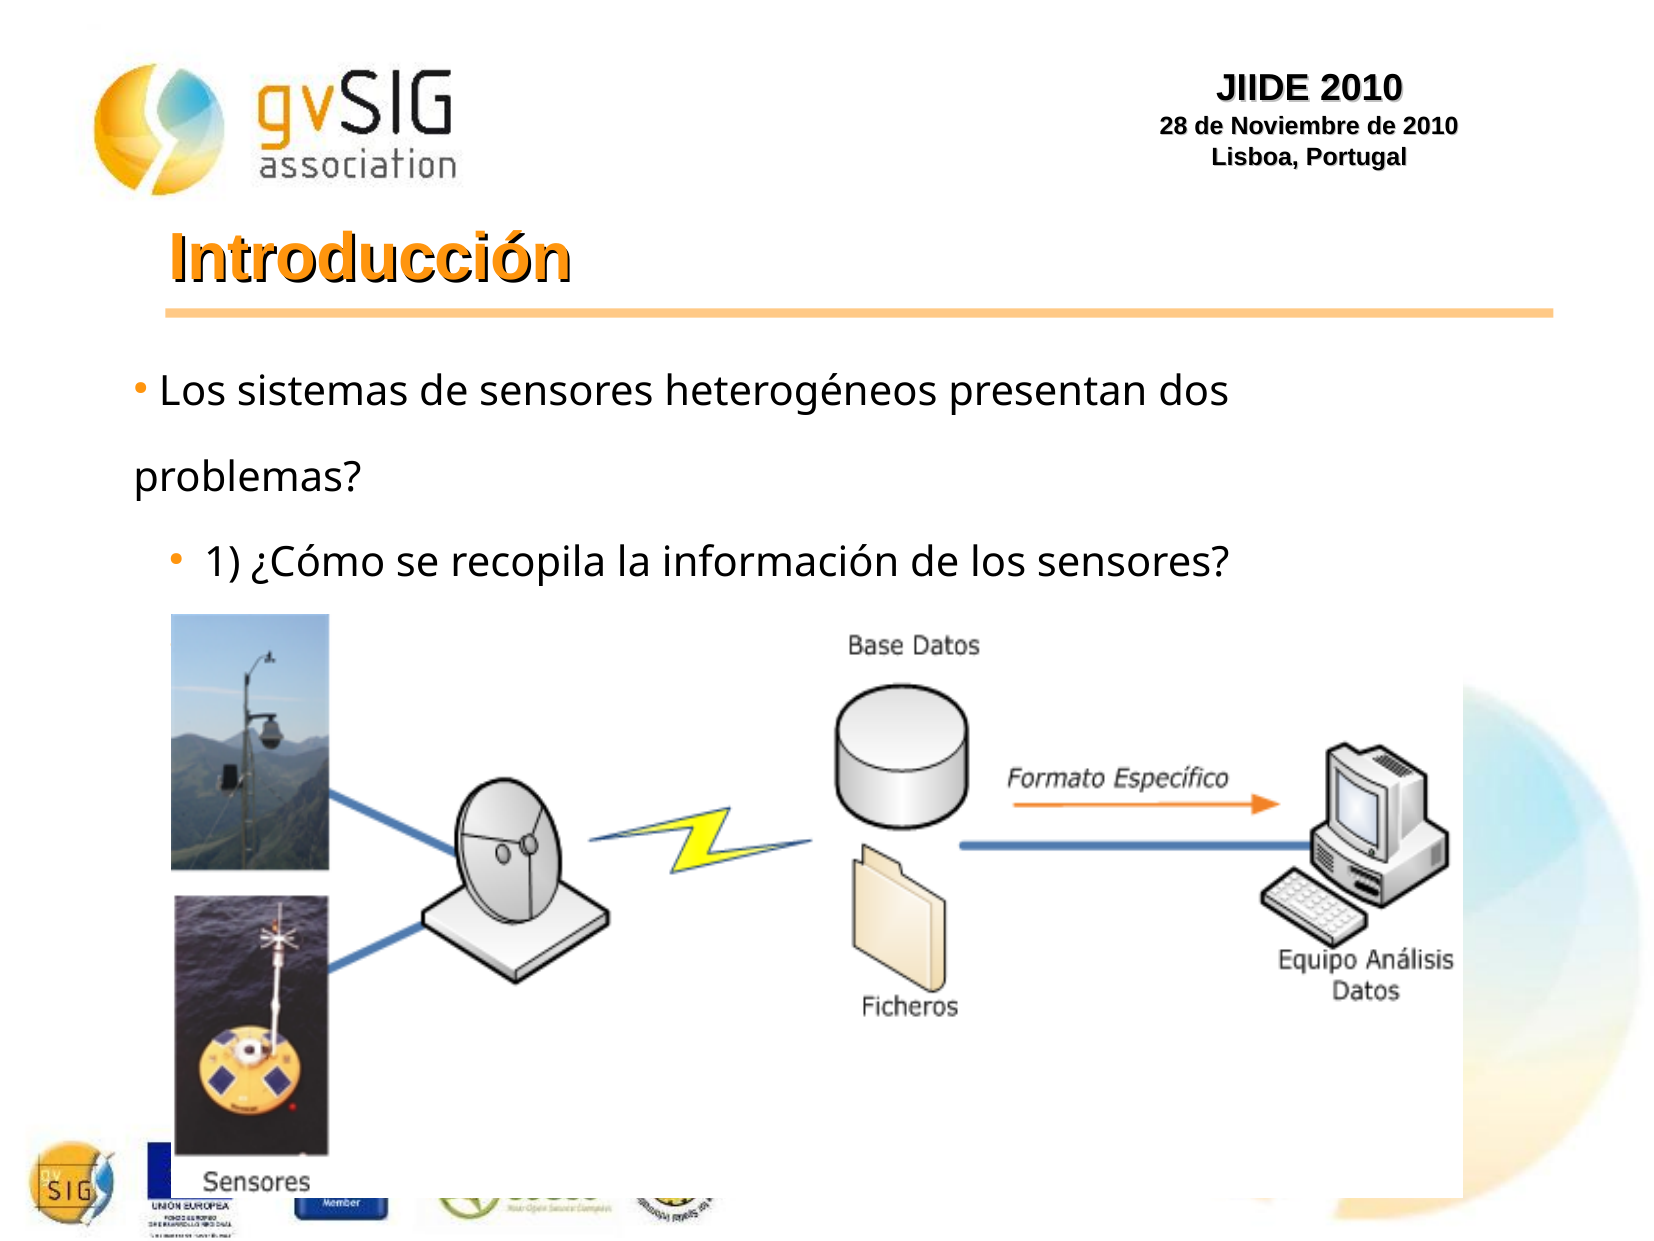

Introducción
 Los sistemas de sensores heterogéneos presentan dos problemas?
1) ¿Cómo se recopila la información de los sensores?
2) ¿Cómo se accede a ella?